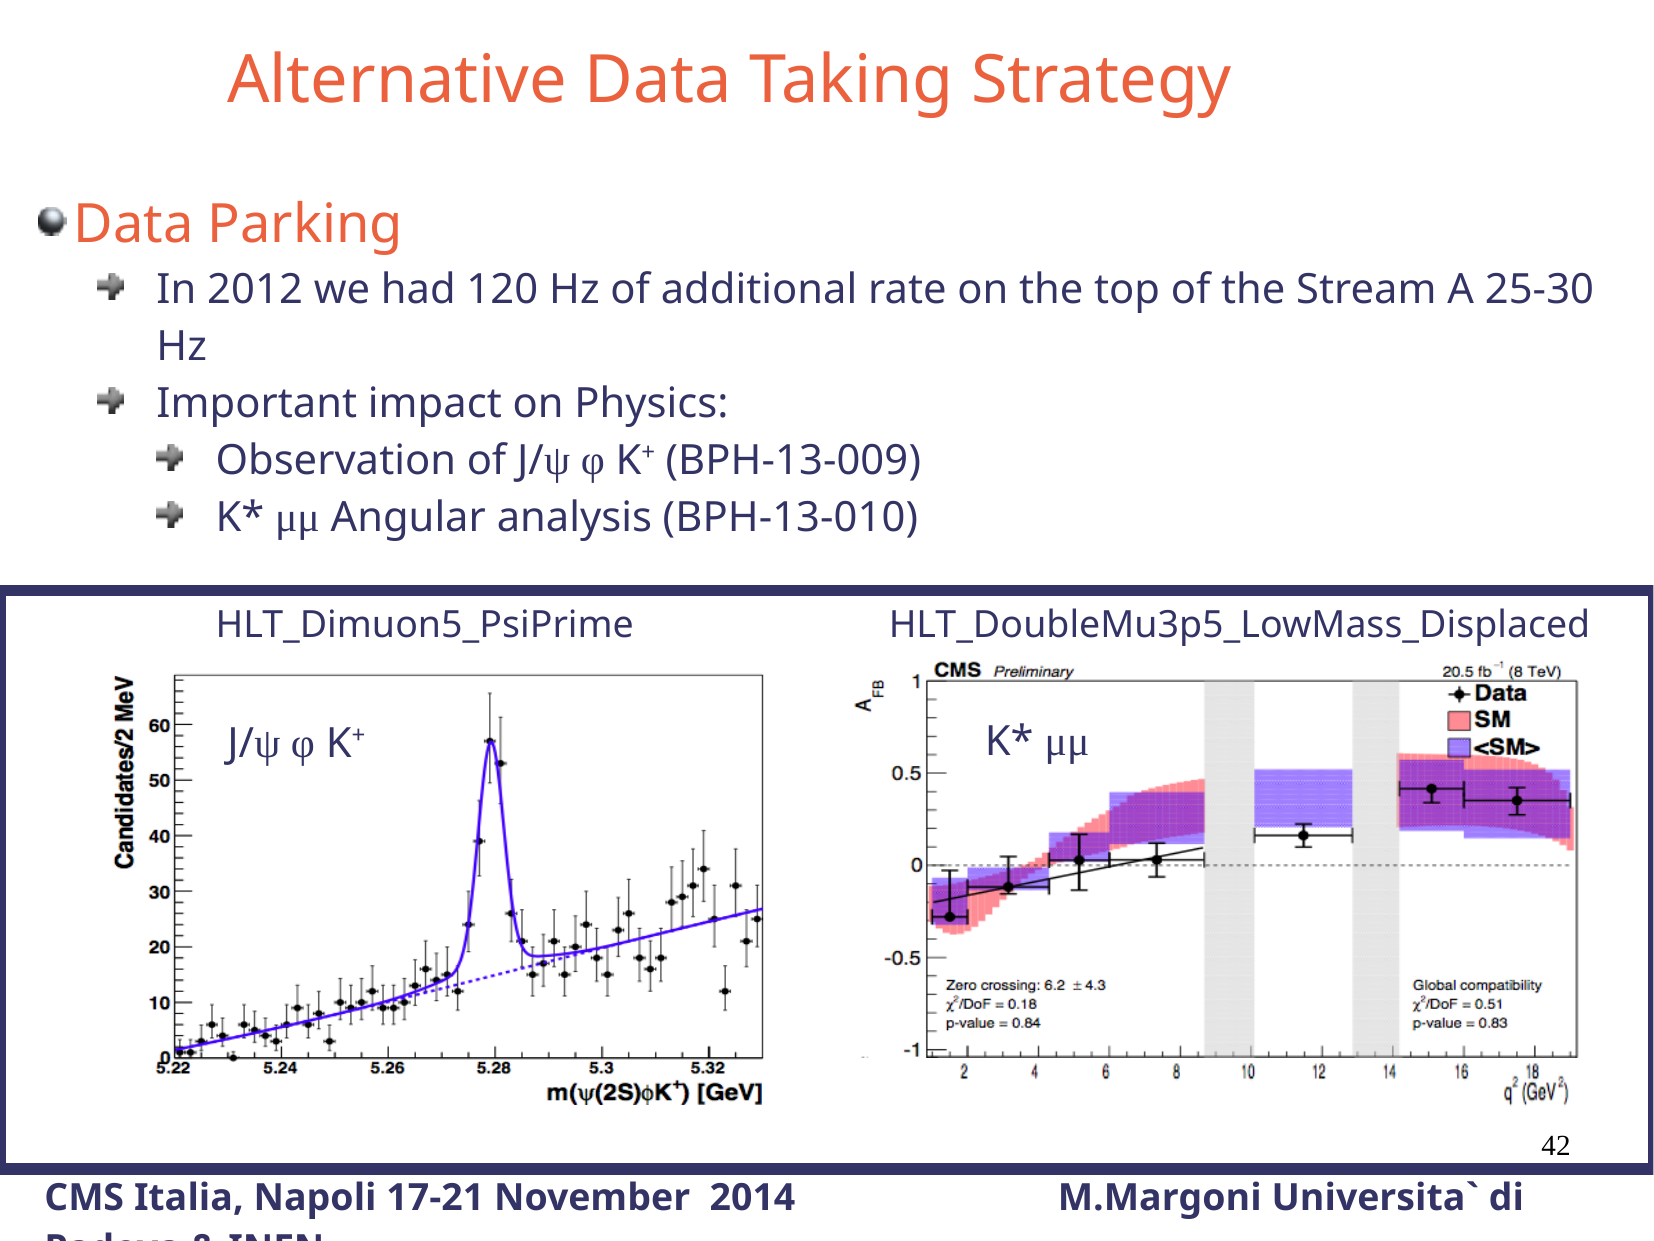

Alternative Data Taking Strategy
Data Parking
In 2012 we had 120 Hz of additional rate on the top of the Stream A 25-30 Hz
Important impact on Physics:
Observation of J/ψ φ K+ (BPH-13-009)
K* μμ Angular analysis (BPH-13-010)
HLT_Dimuon5_PsiPrime
HLT_DoubleMu3p5_LowMass_Displaced
K* μμ
J/ψ φ K+
42
CMS Italia, Napoli 17-21 November 2014 M.Margoni Universita` di Padova & INFN